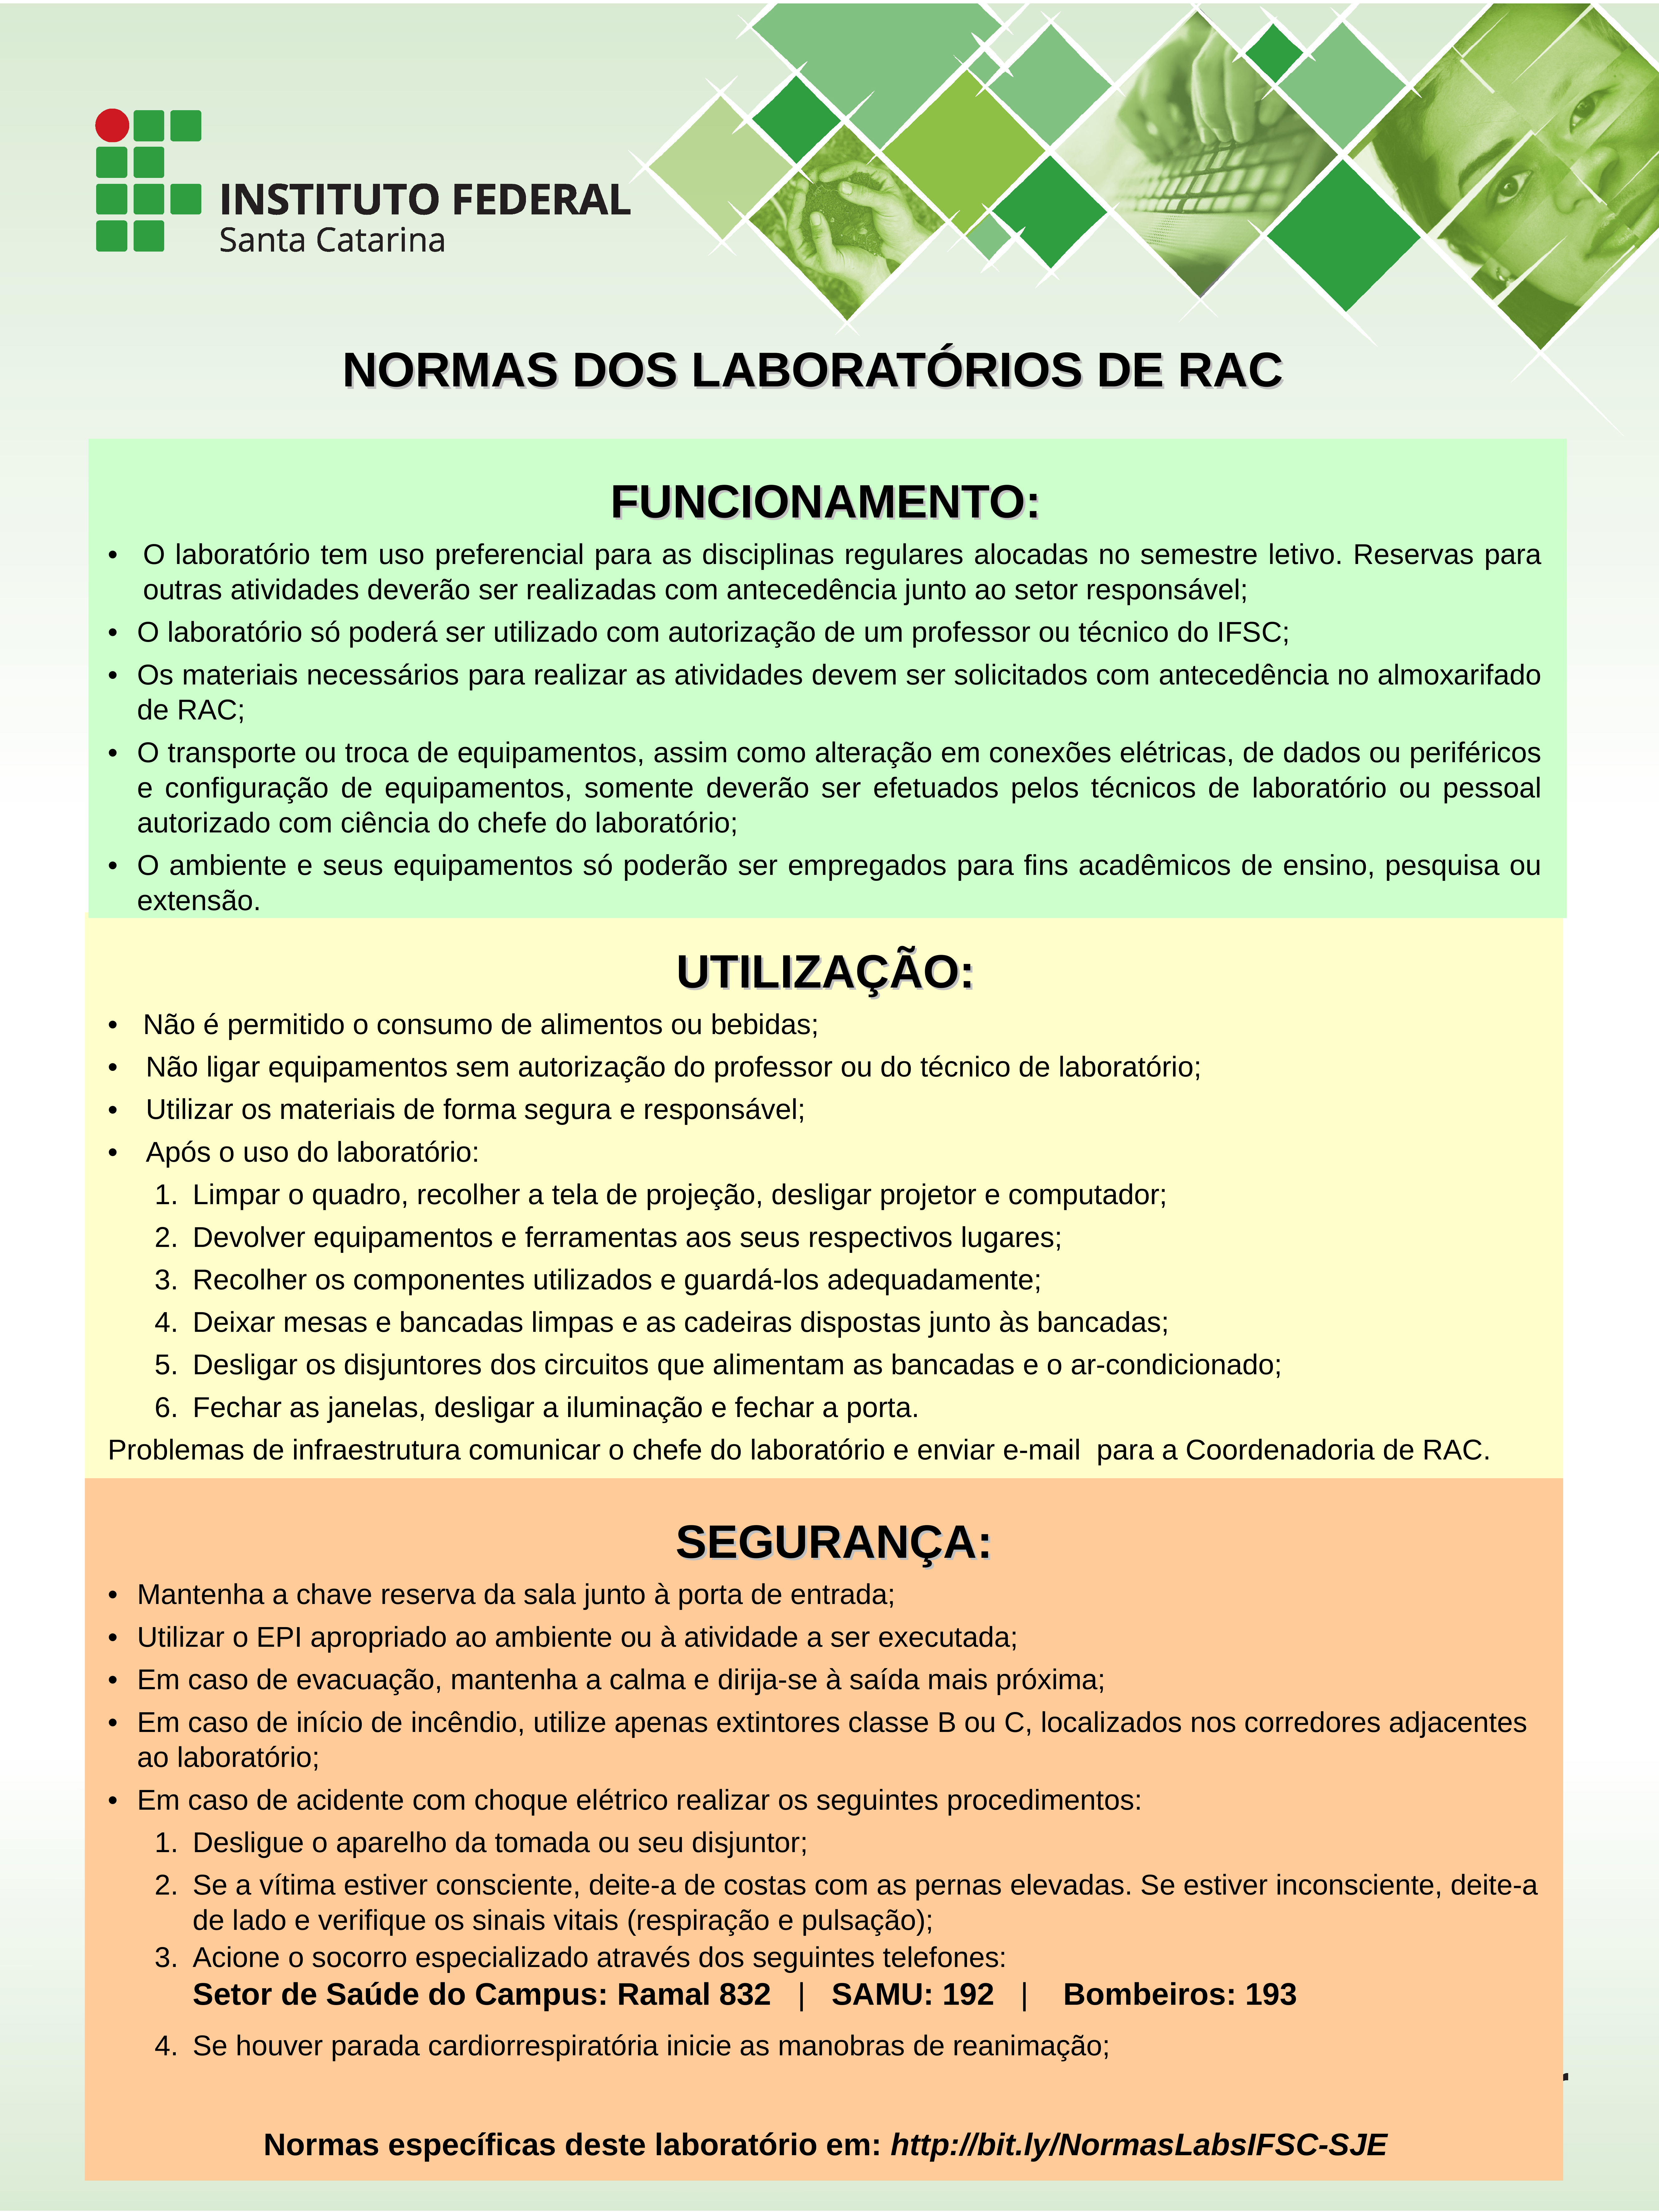

NORMAS DOS LABORATÓRIOS DE RAC
FUNCIONAMENTO:
O laboratório tem uso preferencial para as disciplinas regulares alocadas no semestre letivo. Reservas para outras atividades deverão ser realizadas com antecedência junto ao setor responsável;
O laboratório só poderá ser utilizado com autorização de um professor ou técnico do IFSC;
Os materiais necessários para realizar as atividades devem ser solicitados com antecedência no almoxarifado de RAC;
O transporte ou troca de equipamentos, assim como alteração em conexões elétricas, de dados ou periféricos e configuração de equipamentos, somente deverão ser efetuados pelos técnicos de laboratório ou pessoal autorizado com ciência do chefe do laboratório;
O ambiente e seus equipamentos só poderão ser empregados para fins acadêmicos de ensino, pesquisa ou extensão.
UTILIZAÇÃO:
Não é permitido o consumo de alimentos ou bebidas;
Não ligar equipamentos sem autorização do professor ou do técnico de laboratório;
Utilizar os materiais de forma segura e responsável;
Após o uso do laboratório:
Limpar o quadro, recolher a tela de projeção, desligar projetor e computador;
Devolver equipamentos e ferramentas aos seus respectivos lugares;
Recolher os componentes utilizados e guardá-los adequadamente;
Deixar mesas e bancadas limpas e as cadeiras dispostas junto às bancadas;
Desligar os disjuntores dos circuitos que alimentam as bancadas e o ar-condicionado;
Fechar as janelas, desligar a iluminação e fechar a porta.
Problemas de infraestrutura comunicar o chefe do laboratório e enviar e-mail  para a Coordenadoria de RAC.
SEGURANÇA:
Mantenha a chave reserva da sala junto à porta de entrada;
Utilizar o EPI apropriado ao ambiente ou à atividade a ser executada;
Em caso de evacuação, mantenha a calma e dirija-se à saída mais próxima;
Em caso de início de incêndio, utilize apenas extintores classe B ou C, localizados nos corredores adjacentes ao laboratório;
Em caso de acidente com choque elétrico realizar os seguintes procedimentos:
Desligue o aparelho da tomada ou seu disjuntor;
Se a vítima estiver consciente, deite-a de costas com as pernas elevadas. Se estiver inconsciente, deite-a de lado e verifique os sinais vitais (respiração e pulsação);
Acione o socorro especializado através dos seguintes telefones:
Setor de Saúde do Campus: Ramal 832   |   SAMU: 192   |    Bombeiros: 193
Se houver parada cardiorrespiratória inicie as manobras de reanimação;
Normas específicas deste laboratório em: http://bit.ly/NormasLabsIFSC-SJE